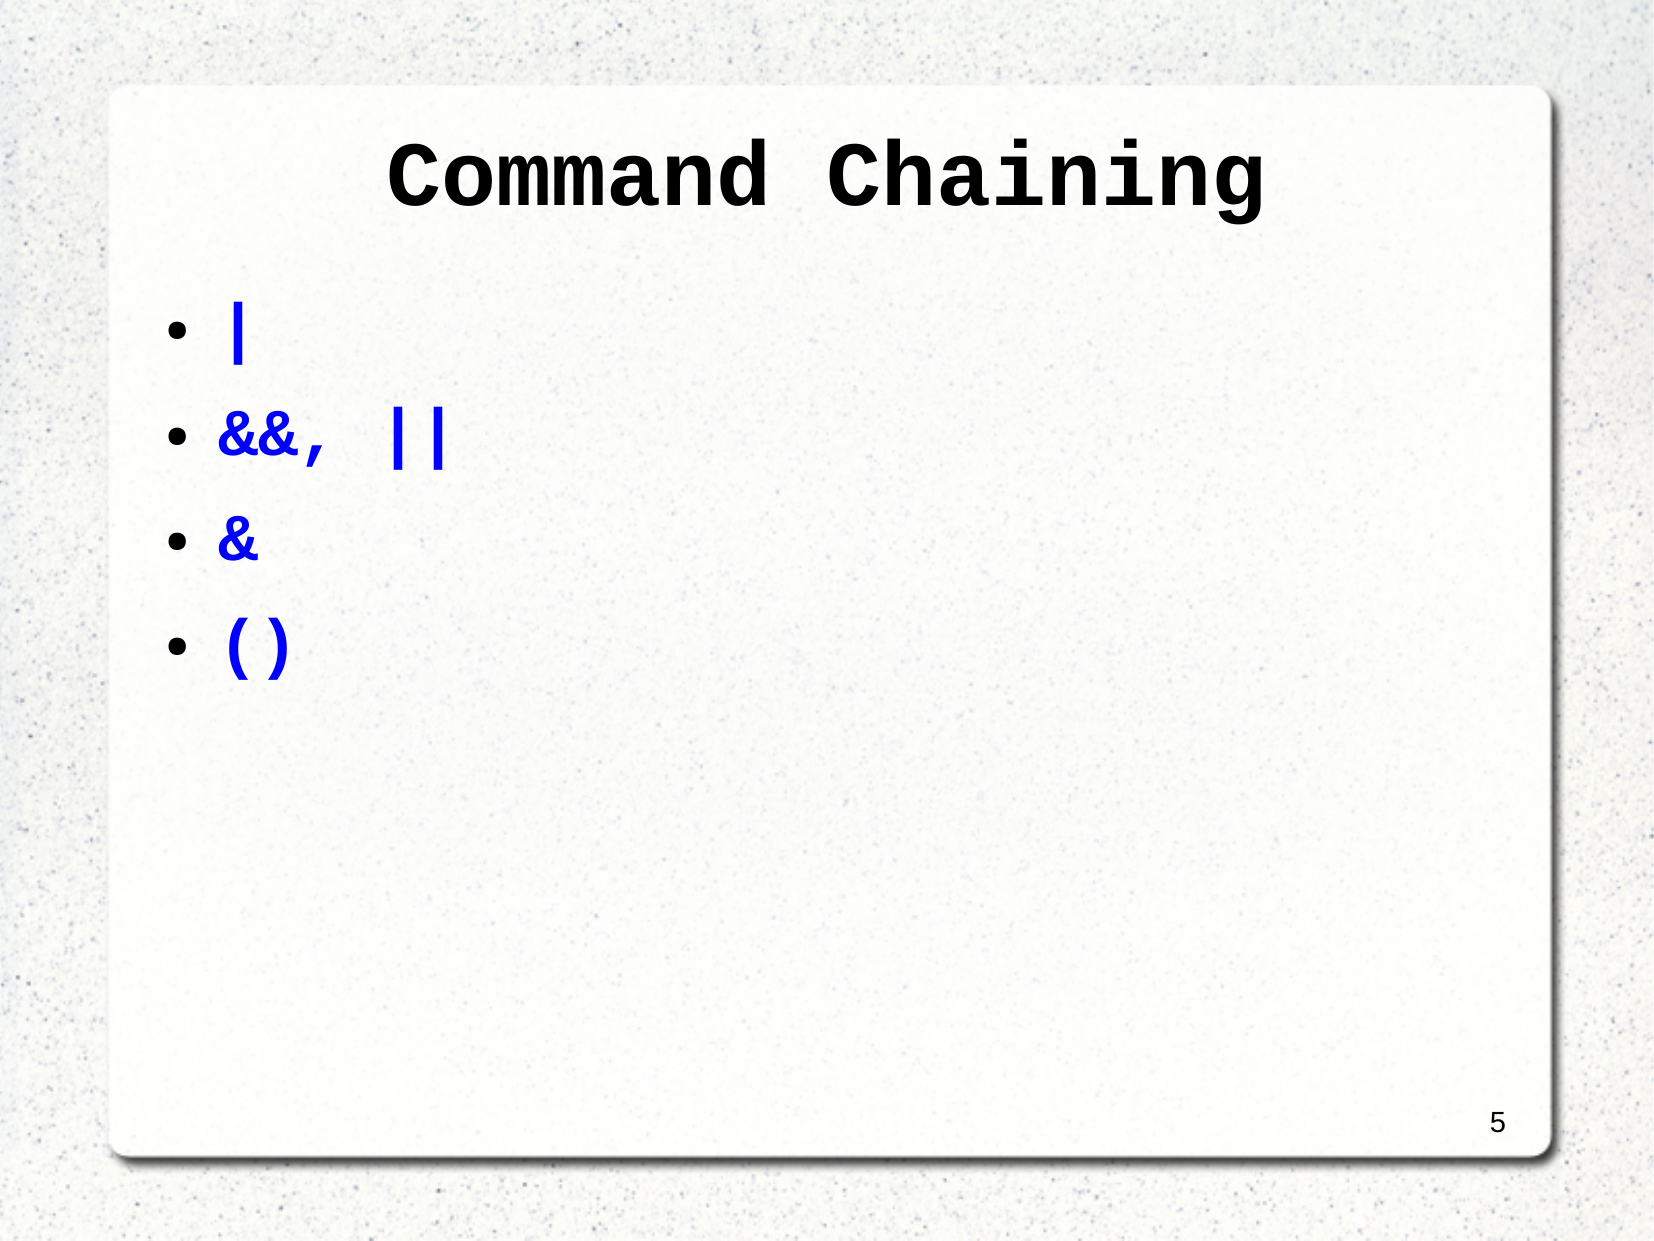

# Command Chaining
|
&&, ||
&
()
5